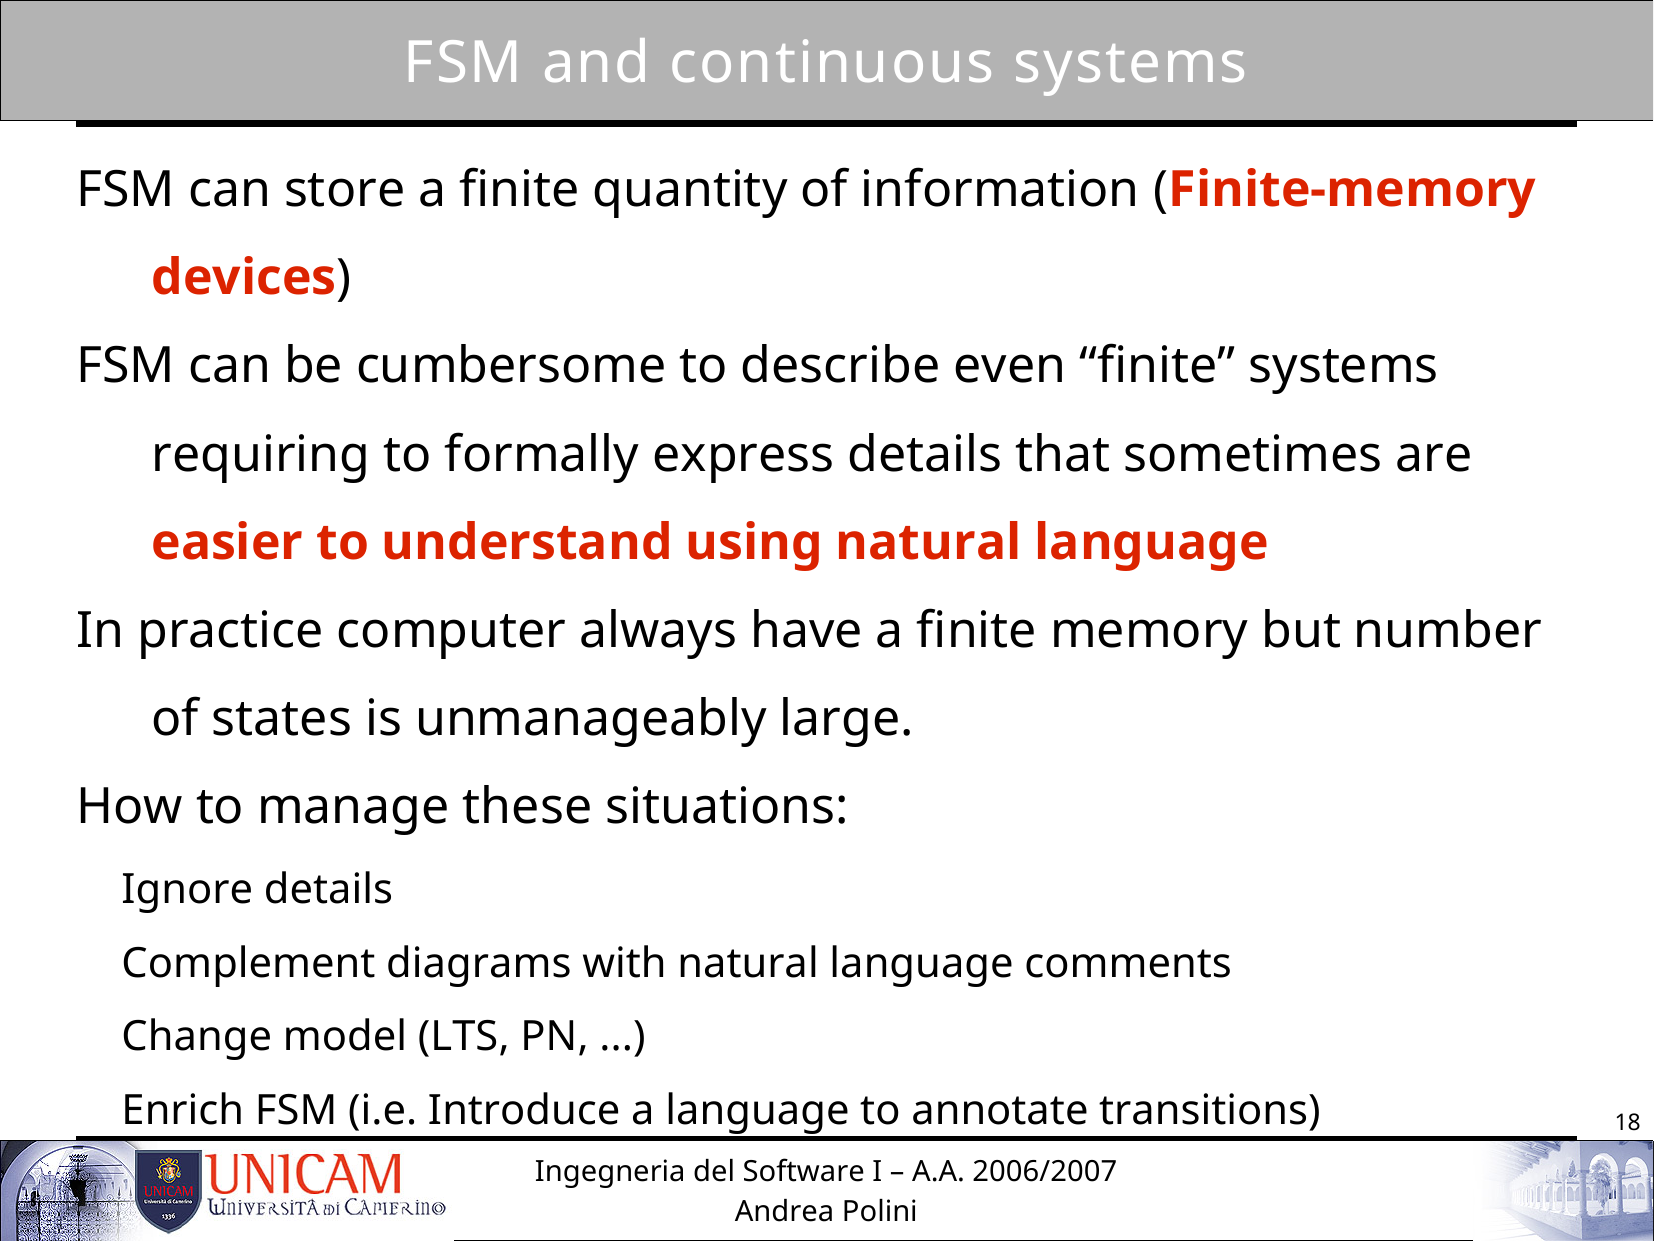

# FSM and continuous systems
FSM can store a finite quantity of information (Finite-memory devices)
FSM can be cumbersome to describe even “finite” systems requiring to formally express details that sometimes are easier to understand using natural language
In practice computer always have a finite memory but number of states is unmanageably large.
How to manage these situations:
Ignore details
Complement diagrams with natural language comments
Change model (LTS, PN, ...)
Enrich FSM (i.e. Introduce a language to annotate transitions)
18